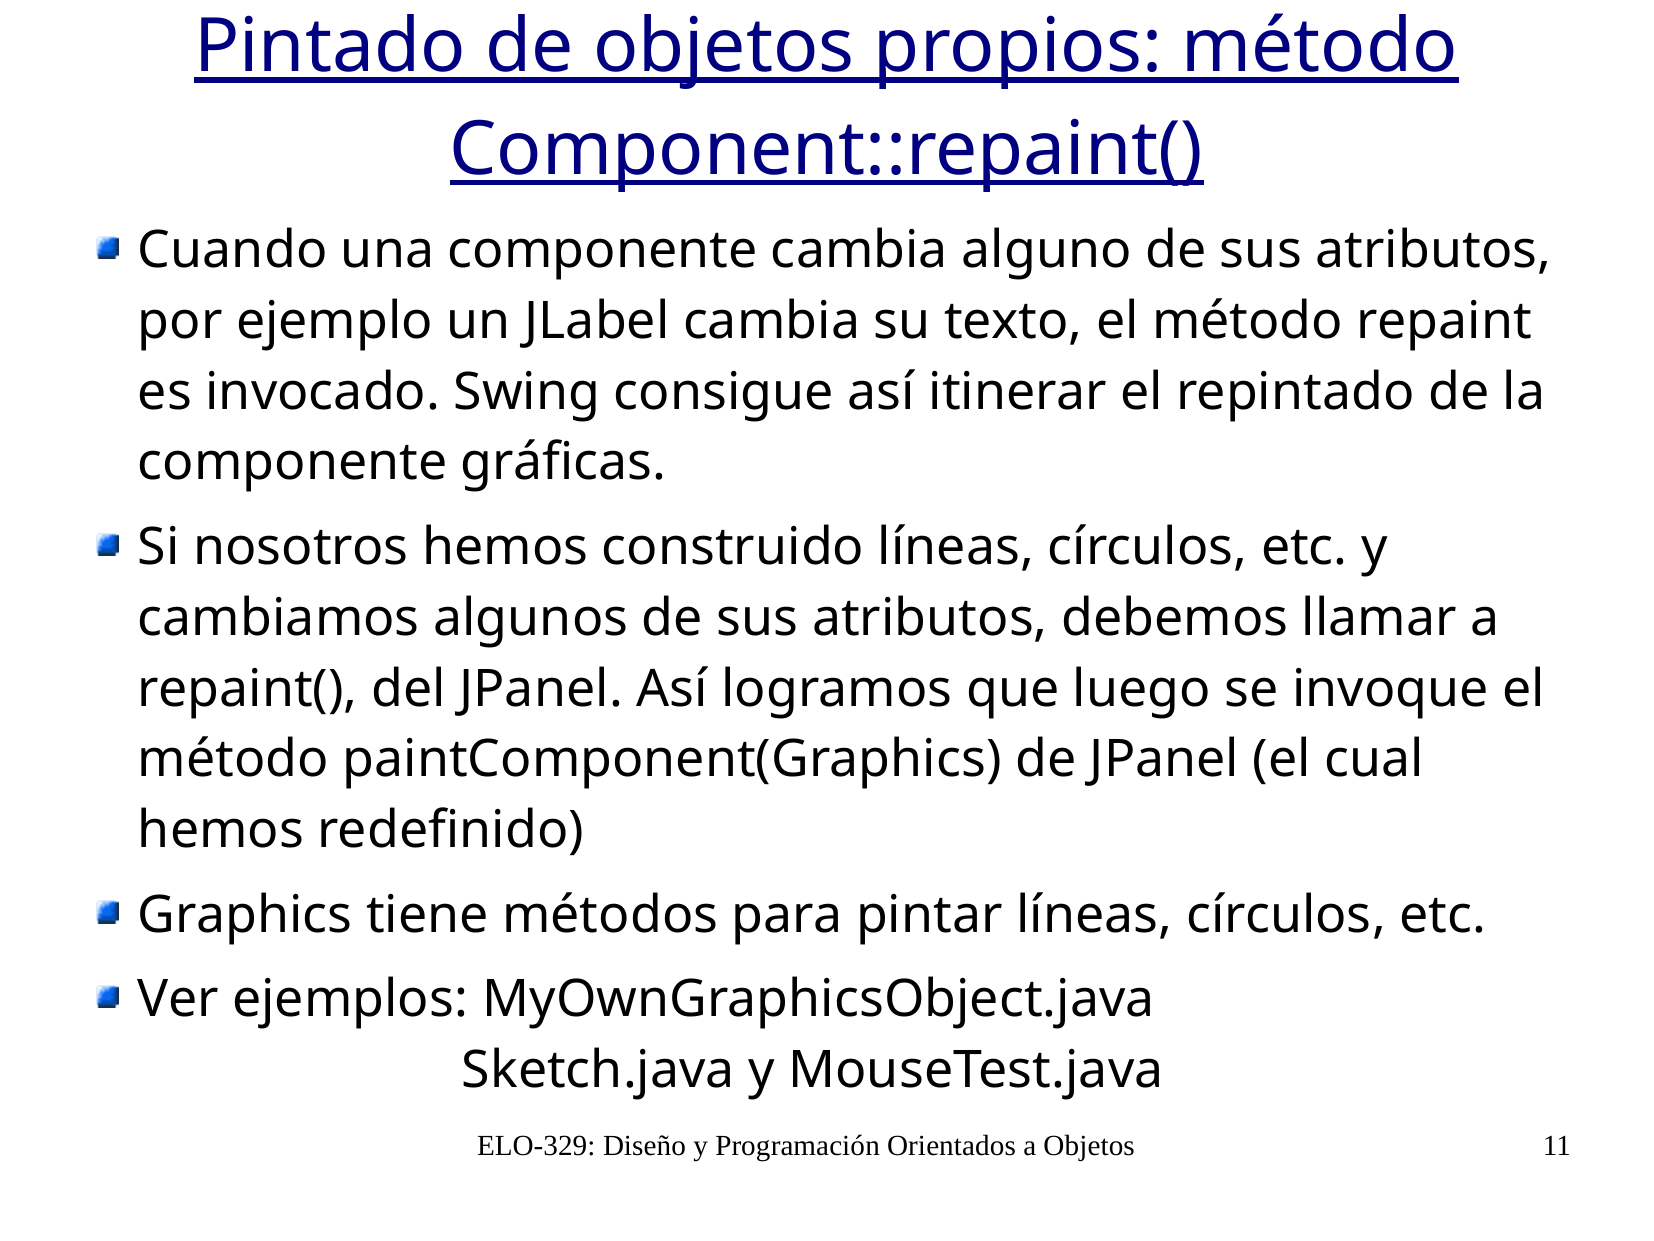

# Pintado de objetos propios: método Component::repaint()
Cuando una componente cambia alguno de sus atributos, por ejemplo un JLabel cambia su texto, el método repaint es invocado. Swing consigue así itinerar el repintado de la componente gráficas.
Si nosotros hemos construido líneas, círculos, etc. y cambiamos algunos de sus atributos, debemos llamar a repaint(), del JPanel. Así logramos que luego se invoque el método paintComponent(Graphics) de JPanel (el cual hemos redefinido)
Graphics tiene métodos para pintar líneas, círculos, etc.
Ver ejemplos: MyOwnGraphicsObject.java
 Sketch.java y MouseTest.java
11